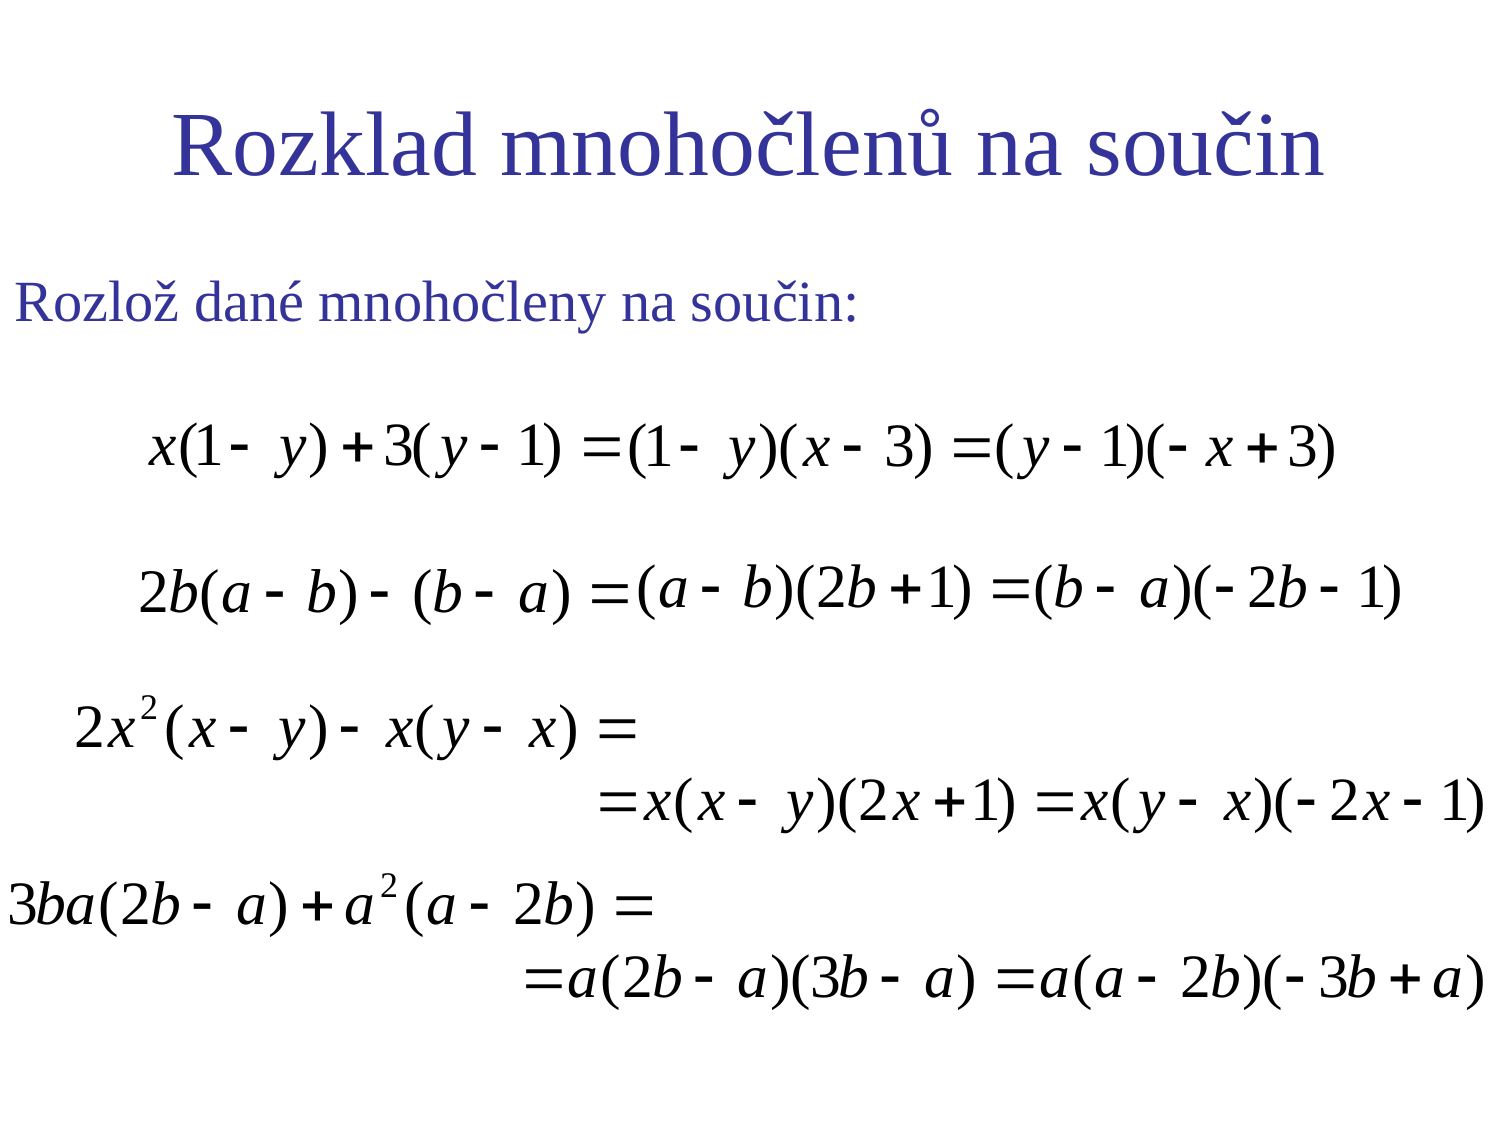

Rozklad mnohočlenů na součin
Rozlož dané mnohočleny na součin: